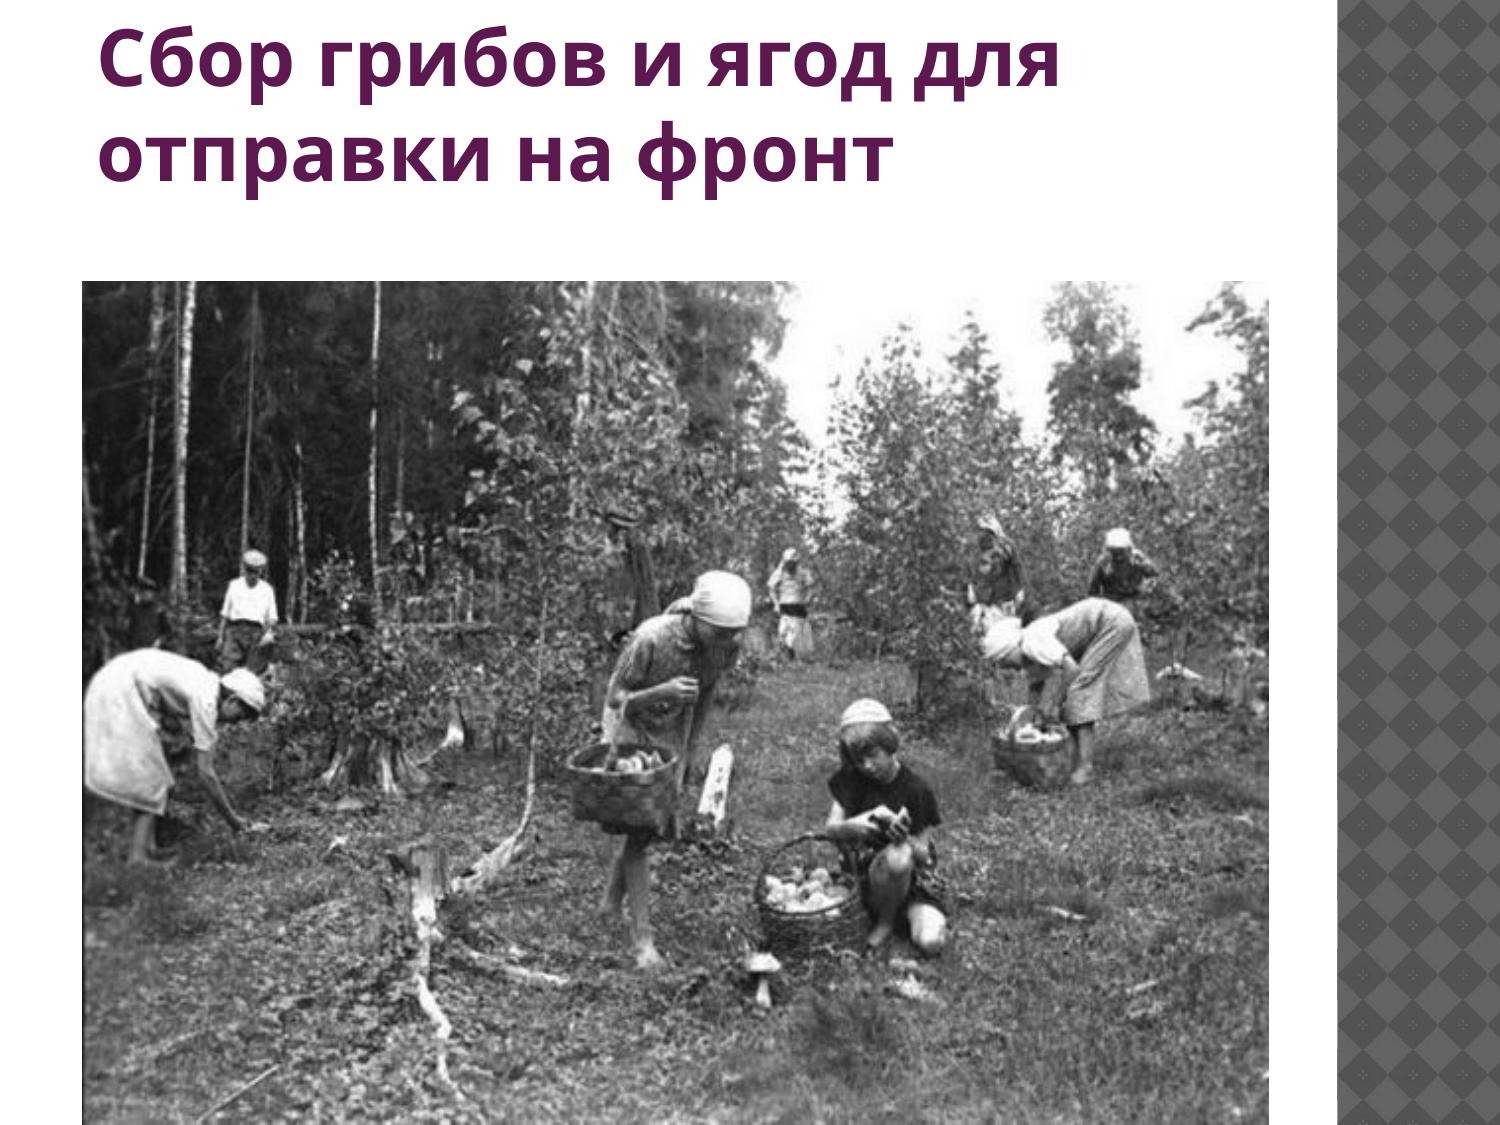

# Сбор грибов и ягод для отправки на фронт